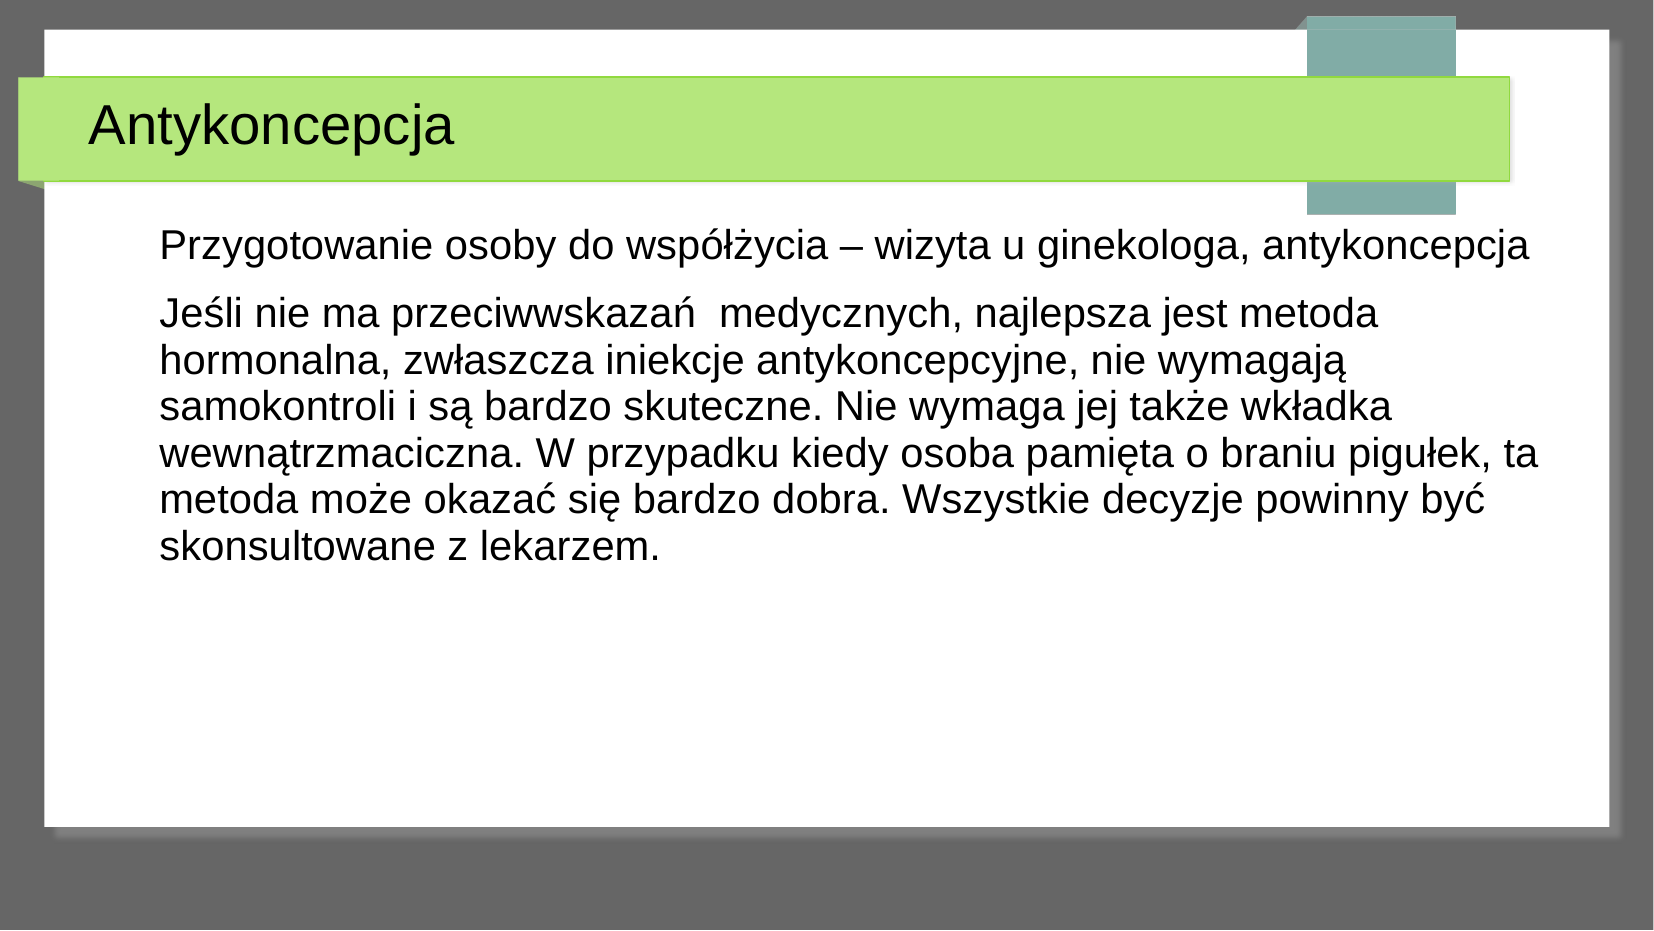

# Antykoncepcja
Przygotowanie osoby do współżycia – wizyta u ginekologa, antykoncepcja
Jeśli nie ma przeciwwskazań medycznych, najlepsza jest metoda hormonalna, zwłaszcza iniekcje antykoncepcyjne, nie wymagają samokontroli i są bardzo skuteczne. Nie wymaga jej także wkładka wewnątrzmaciczna. W przypadku kiedy osoba pamięta o braniu pigułek, ta metoda może okazać się bardzo dobra. Wszystkie decyzje powinny być skonsultowane z lekarzem.